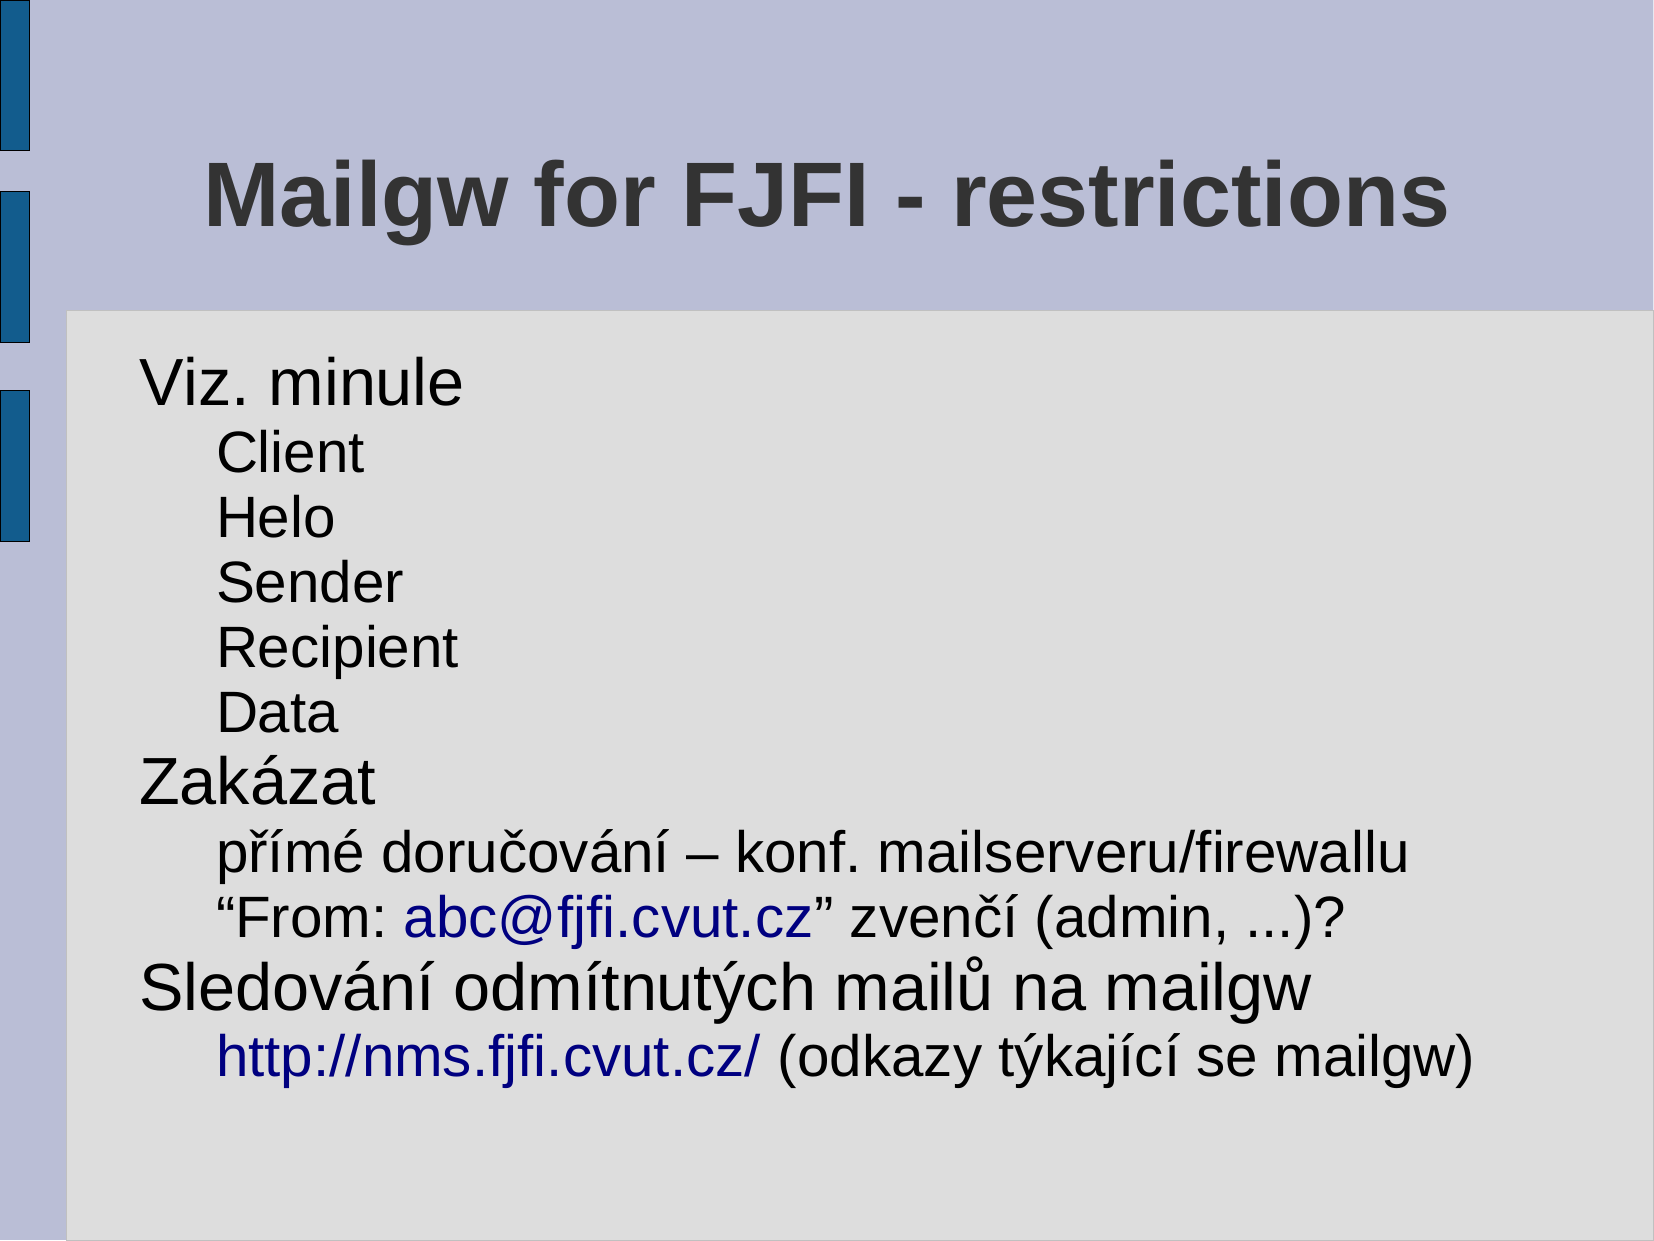

# Mailgw for FJFI - restrictions
Viz. minule
Client
Helo
Sender
Recipient
Data
Zakázat
přímé doručování – konf. mailserveru/firewallu
“From: abc@fjfi.cvut.cz” zvenčí (admin, ...)?
Sledování odmítnutých mailů na mailgw
http://nms.fjfi.cvut.cz/ (odkazy týkající se mailgw)